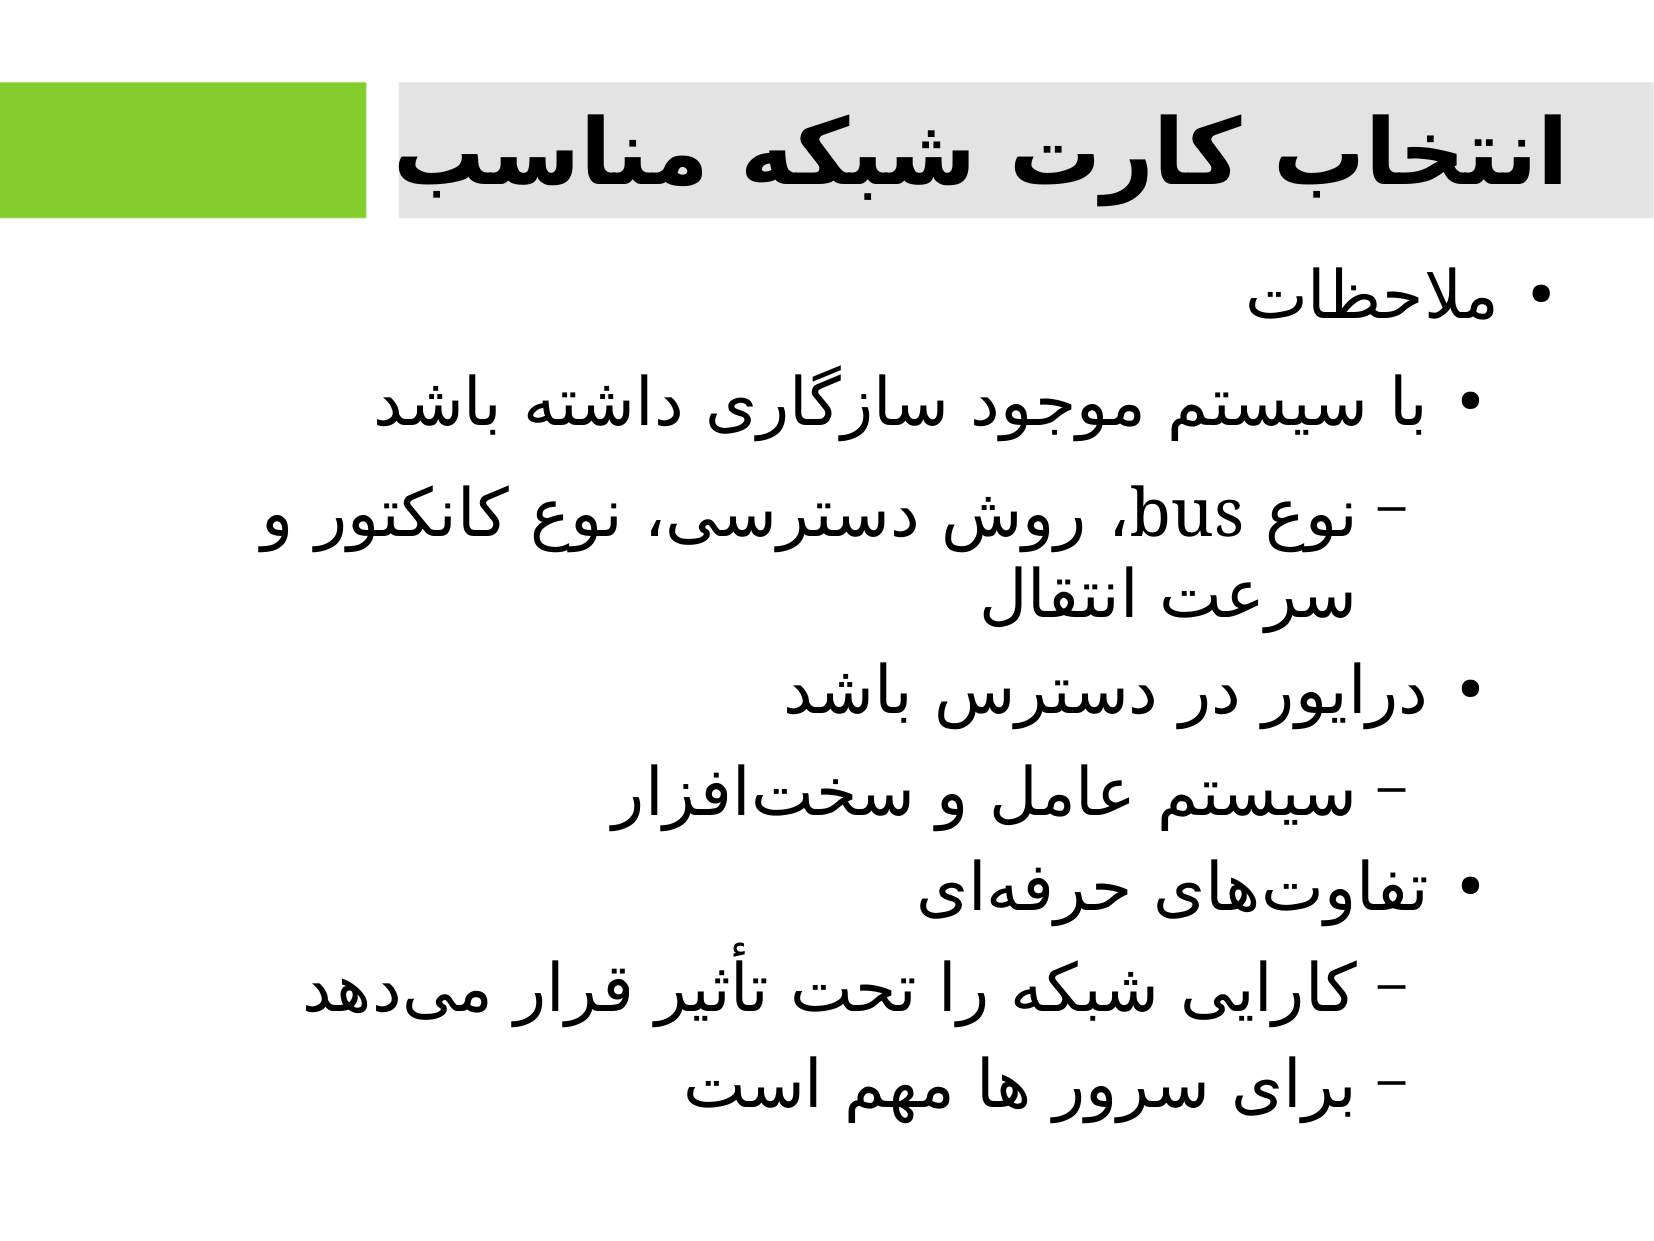

# انتخاب کارت شبکه مناسب
ملاحظات
با سیستم موجود سازگاری داشته باشد
نوع bus، روش دسترسی، نوع کانکتور و سرعت انتقال
درایور در دسترس باشد
سیستم عامل و سخت‌افزار
تفاوت‌های حرفه‌ای
کارایی شبکه را تحت تأثیر قرار می‌دهد
برای سرور ها مهم است